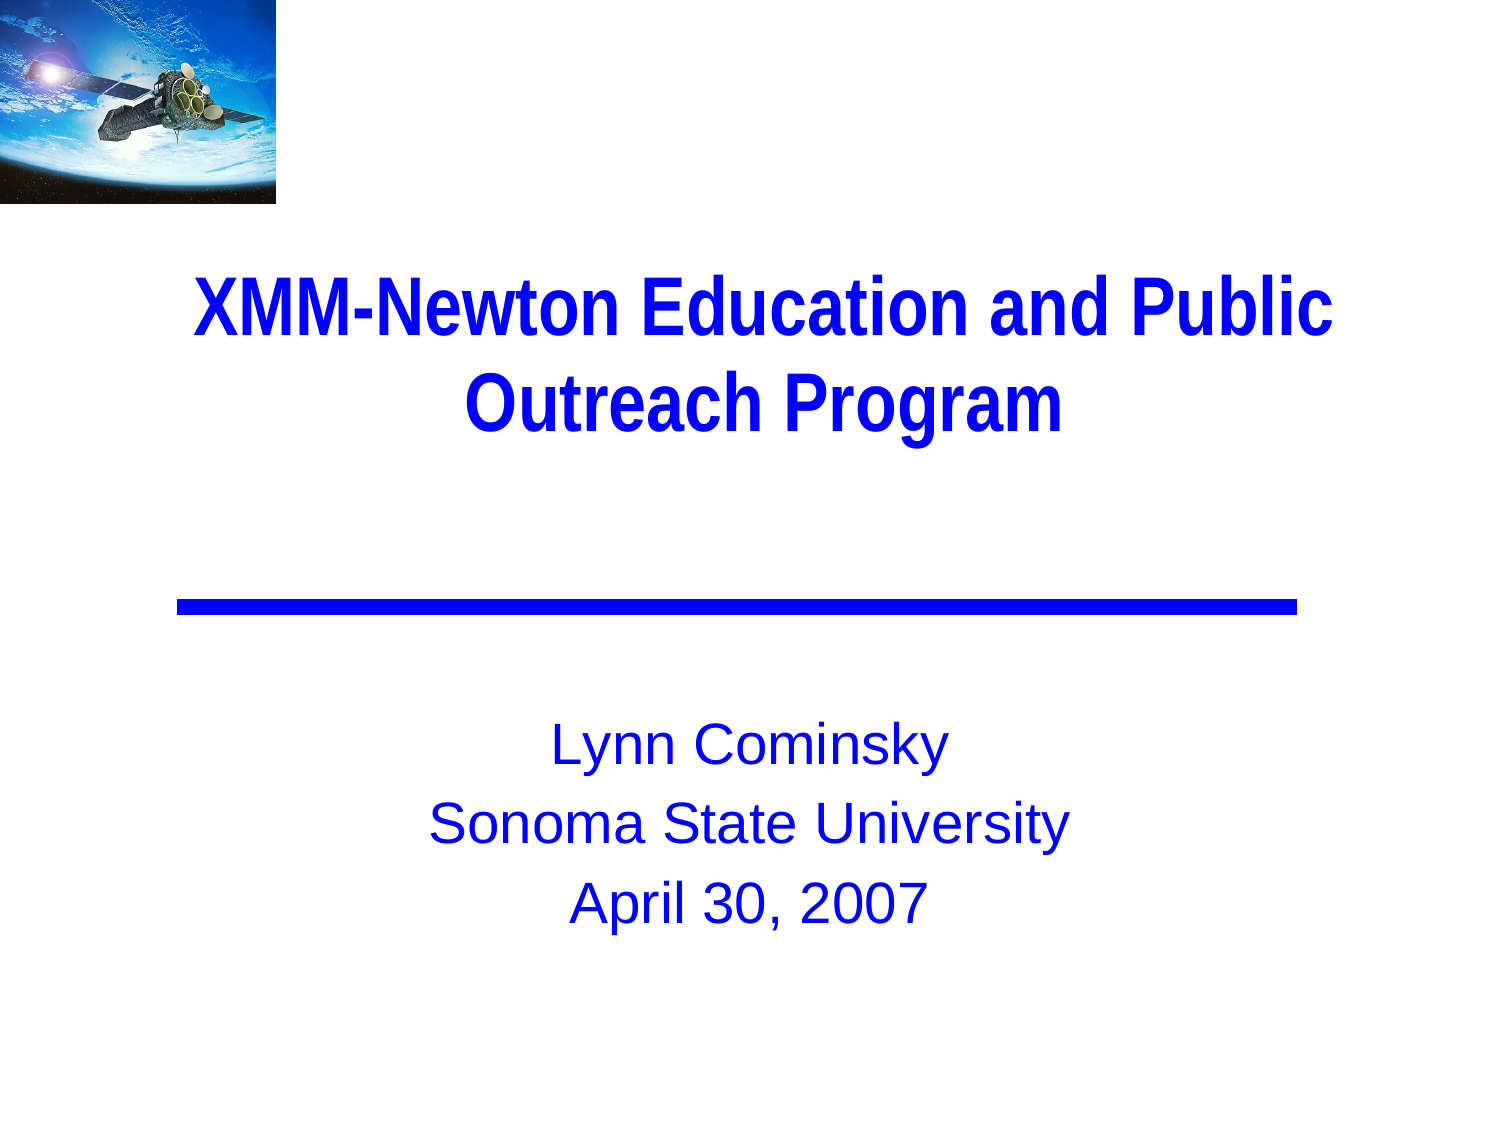

# XMM-Newton Education and Public Outreach Program
Lynn Cominsky
Sonoma State University
April 30, 2007